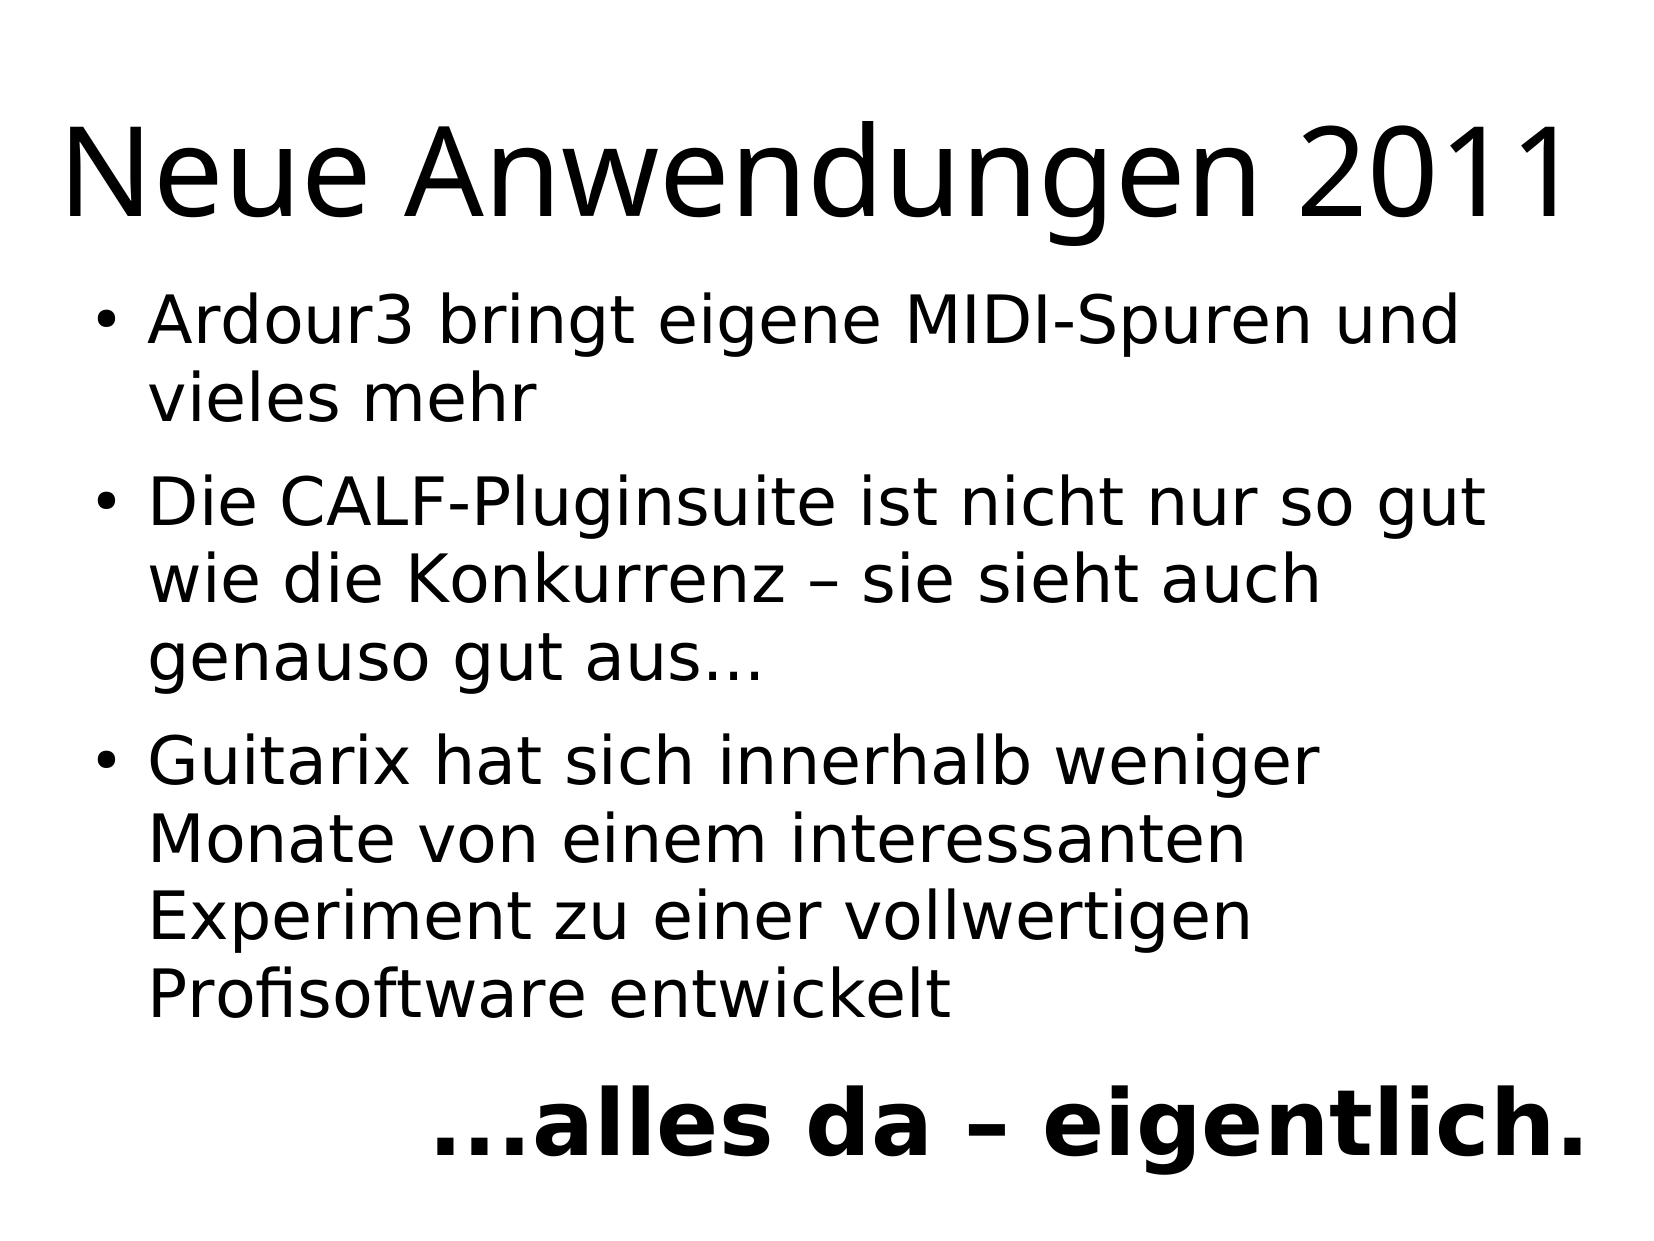

# Neue Anwendungen 2011
Ardour3 bringt eigene MIDI-Spuren und vieles mehr
Die CALF-Pluginsuite ist nicht nur so gut wie die Konkurrenz – sie sieht auch genauso gut aus...
Guitarix hat sich innerhalb weniger Monate von einem interessanten Experiment zu einer vollwertigen Profisoftware entwickelt
...alles da – eigentlich.